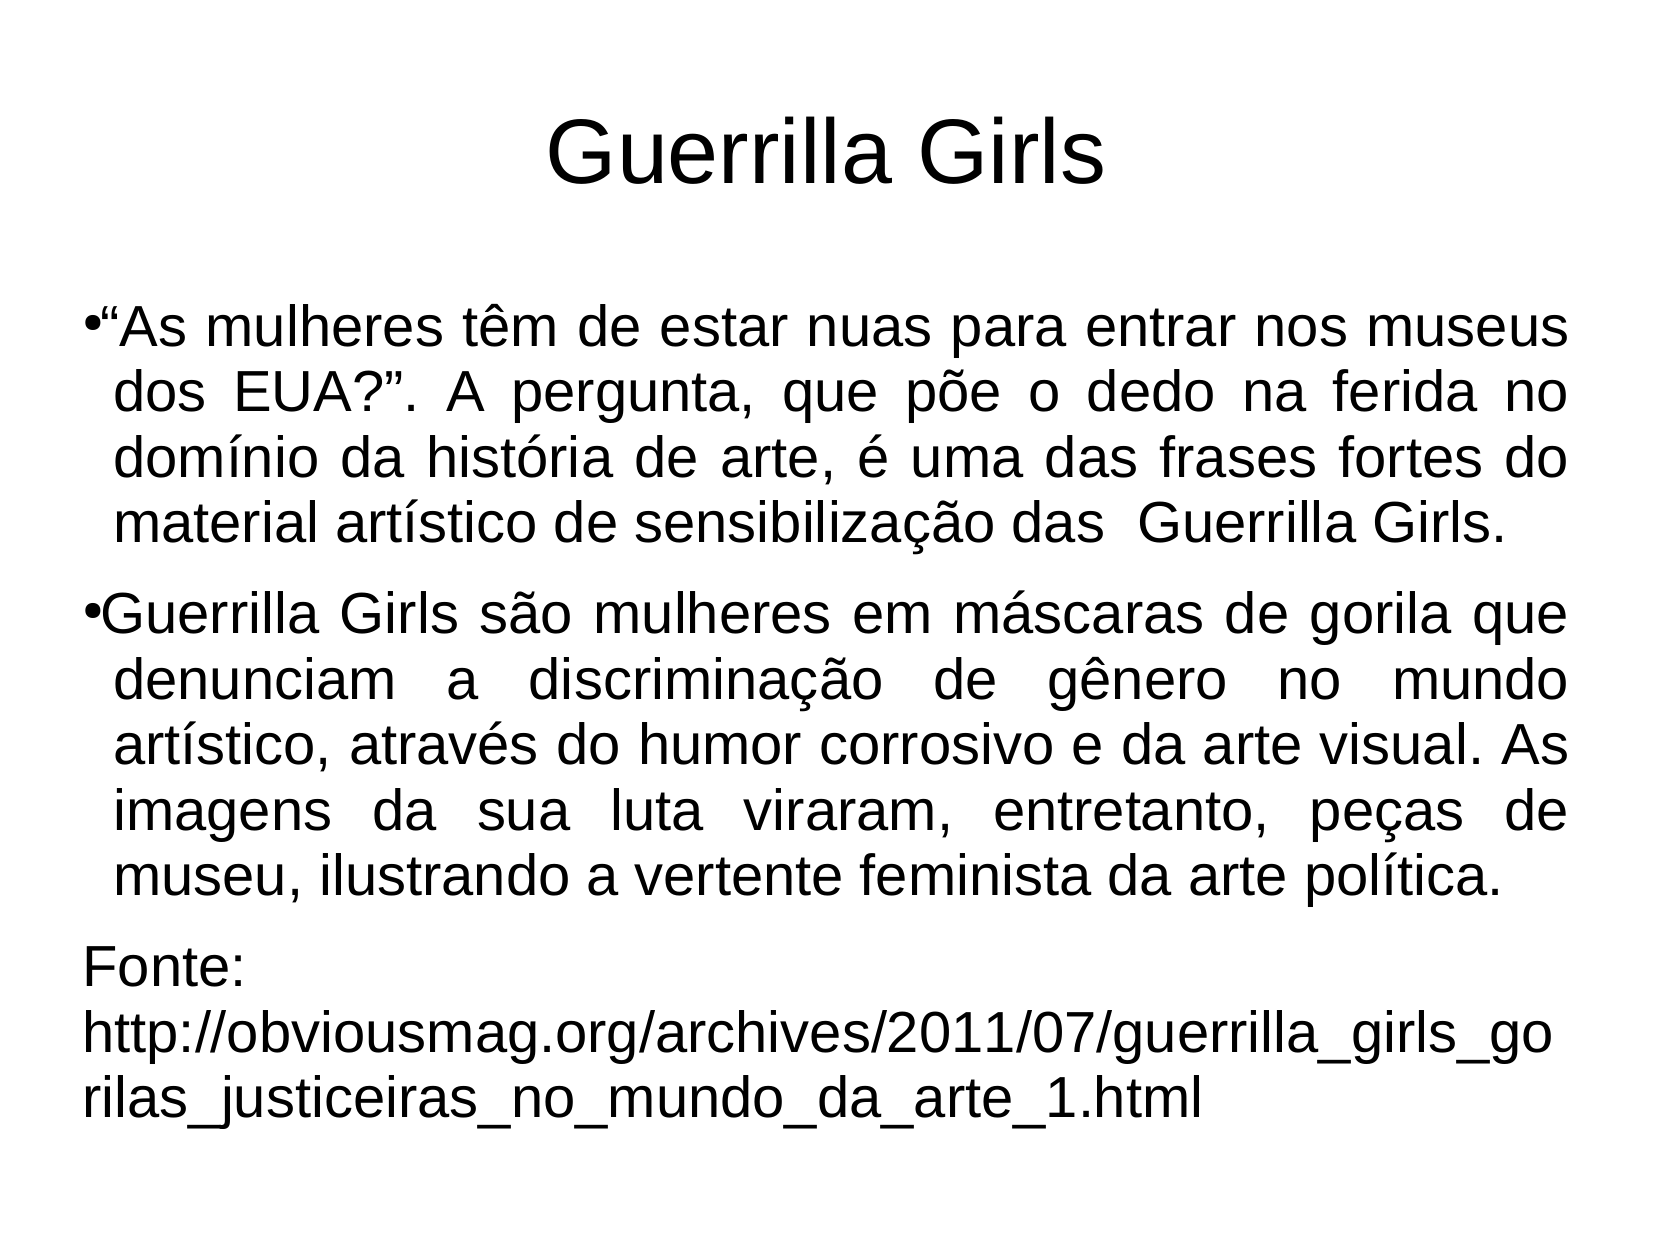

# Guerrilla Girls
“As mulheres têm de estar nuas para entrar nos museus dos EUA?”. A pergunta, que põe o dedo na ferida no domínio da história de arte, é uma das frases fortes do material artístico de sensibilização das Guerrilla Girls.
Guerrilla Girls são mulheres em máscaras de gorila que denunciam a discriminação de gênero no mundo artístico, através do humor corrosivo e da arte visual. As imagens da sua luta viraram, entretanto, peças de museu, ilustrando a vertente feminista da arte política.
Fonte: http://obviousmag.org/archives/2011/07/guerrilla_girls_gorilas_justiceiras_no_mundo_da_arte_1.html